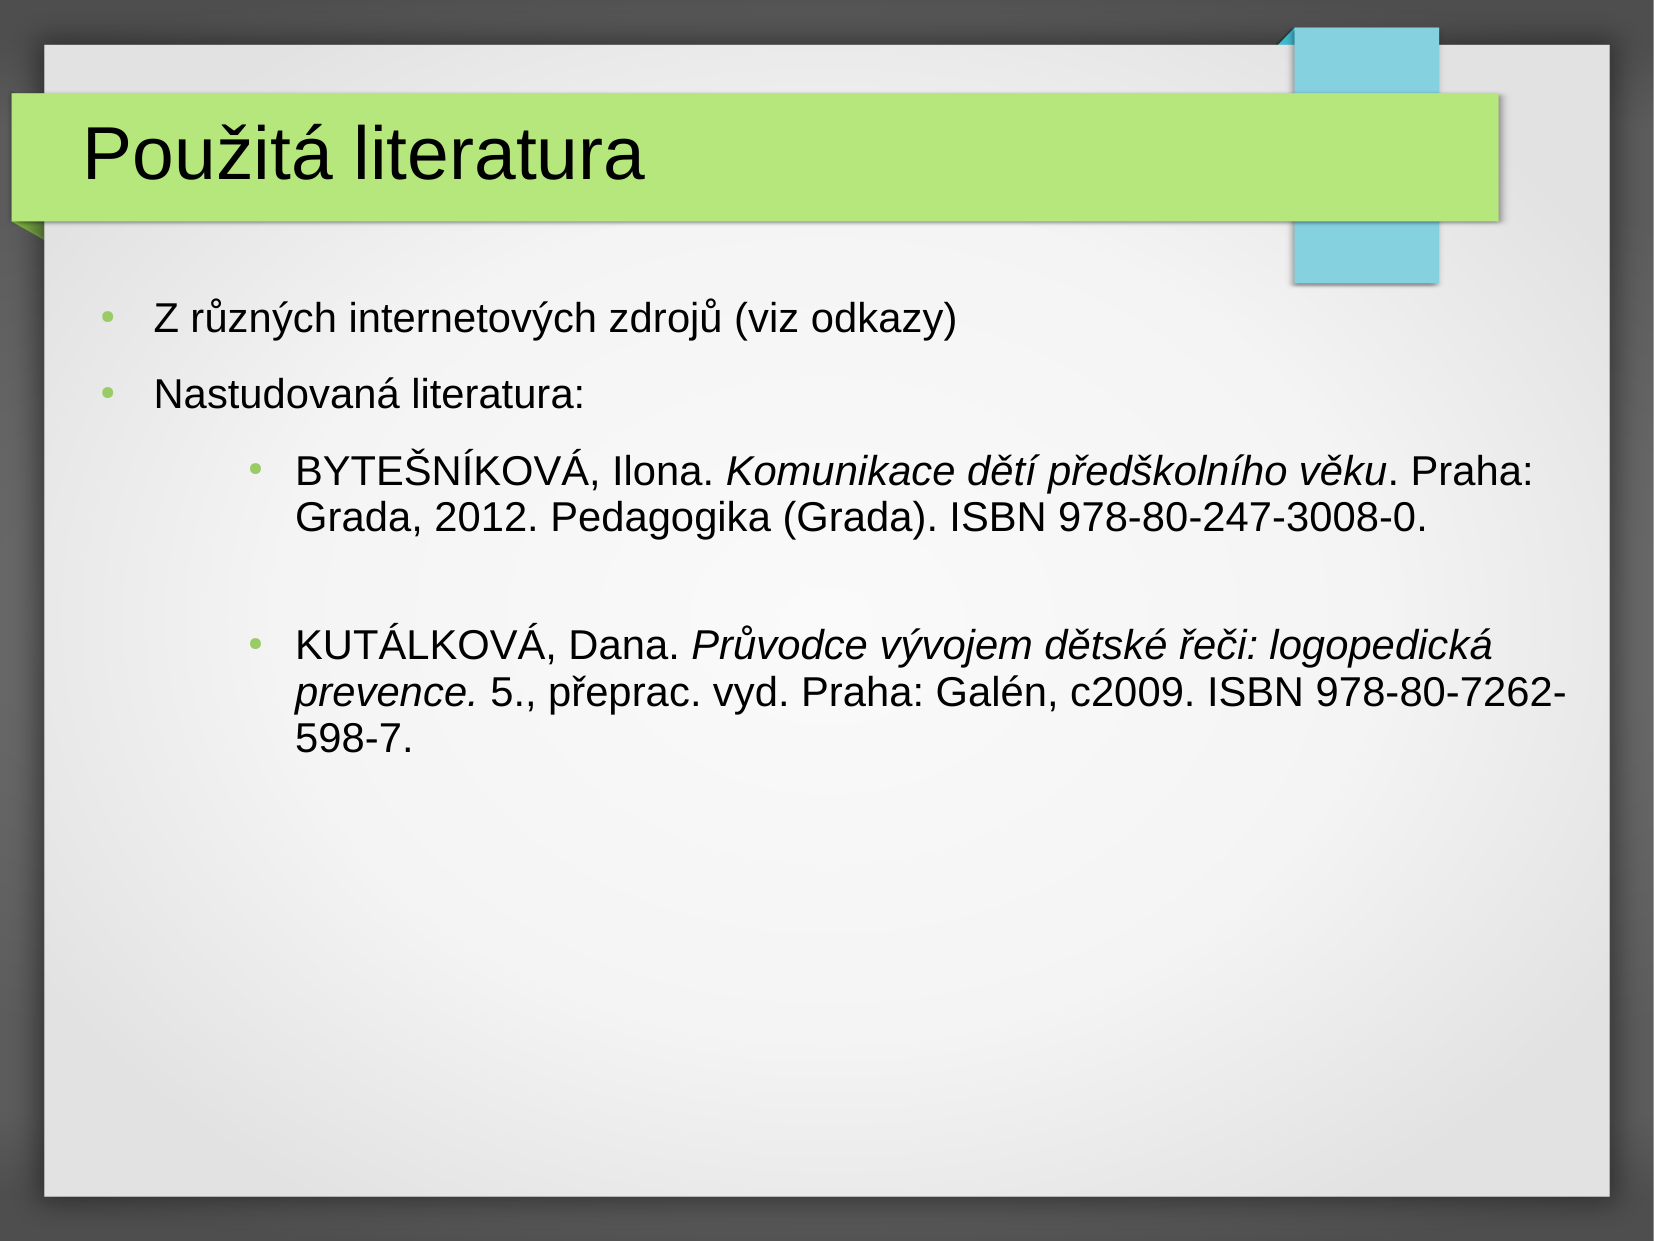

# Použitá literatura
Z různých internetových zdrojů (viz odkazy)
Nastudovaná literatura:
BYTEŠNÍKOVÁ, Ilona. Komunikace dětí předškolního věku. Praha: Grada, 2012. Pedagogika (Grada). ISBN 978-80-247-3008-0.
KUTÁLKOVÁ, Dana. Průvodce vývojem dětské řeči: logopedická prevence. 5., přeprac. vyd. Praha: Galén, c2009. ISBN 978-80-7262-598-7.